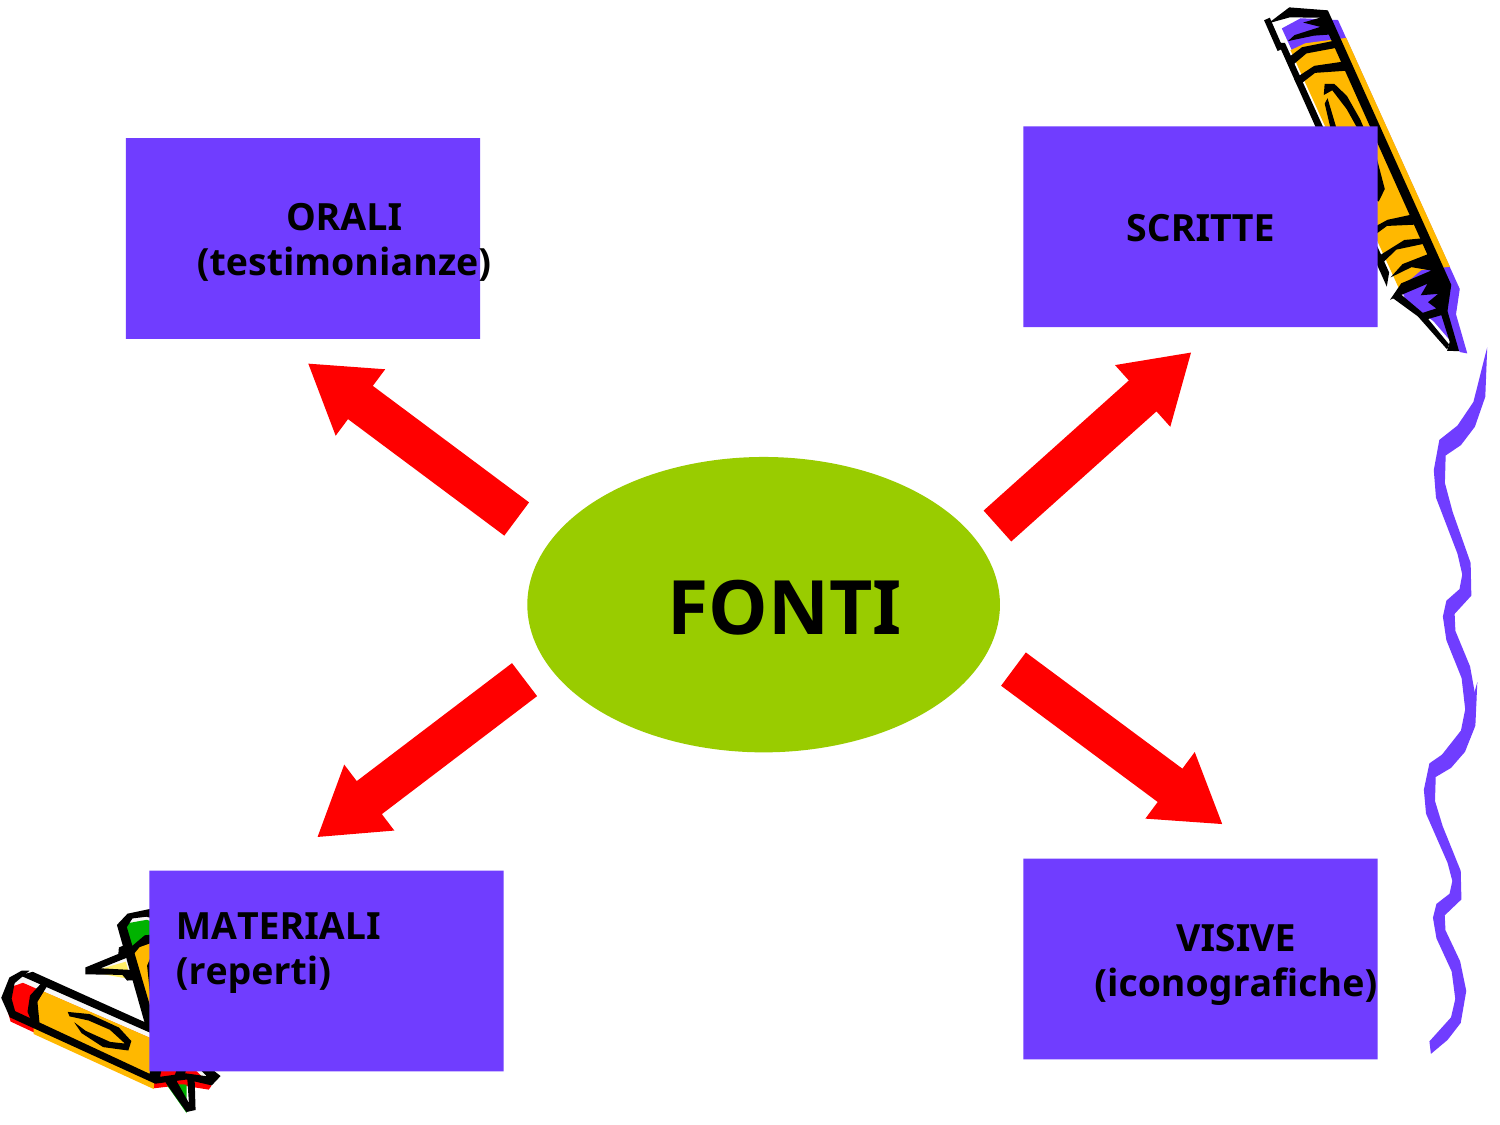

SCRITTE
ORALI
(testimonianze)
FONTI
VISIVE
(iconografiche)
MATERIALI
(reperti)